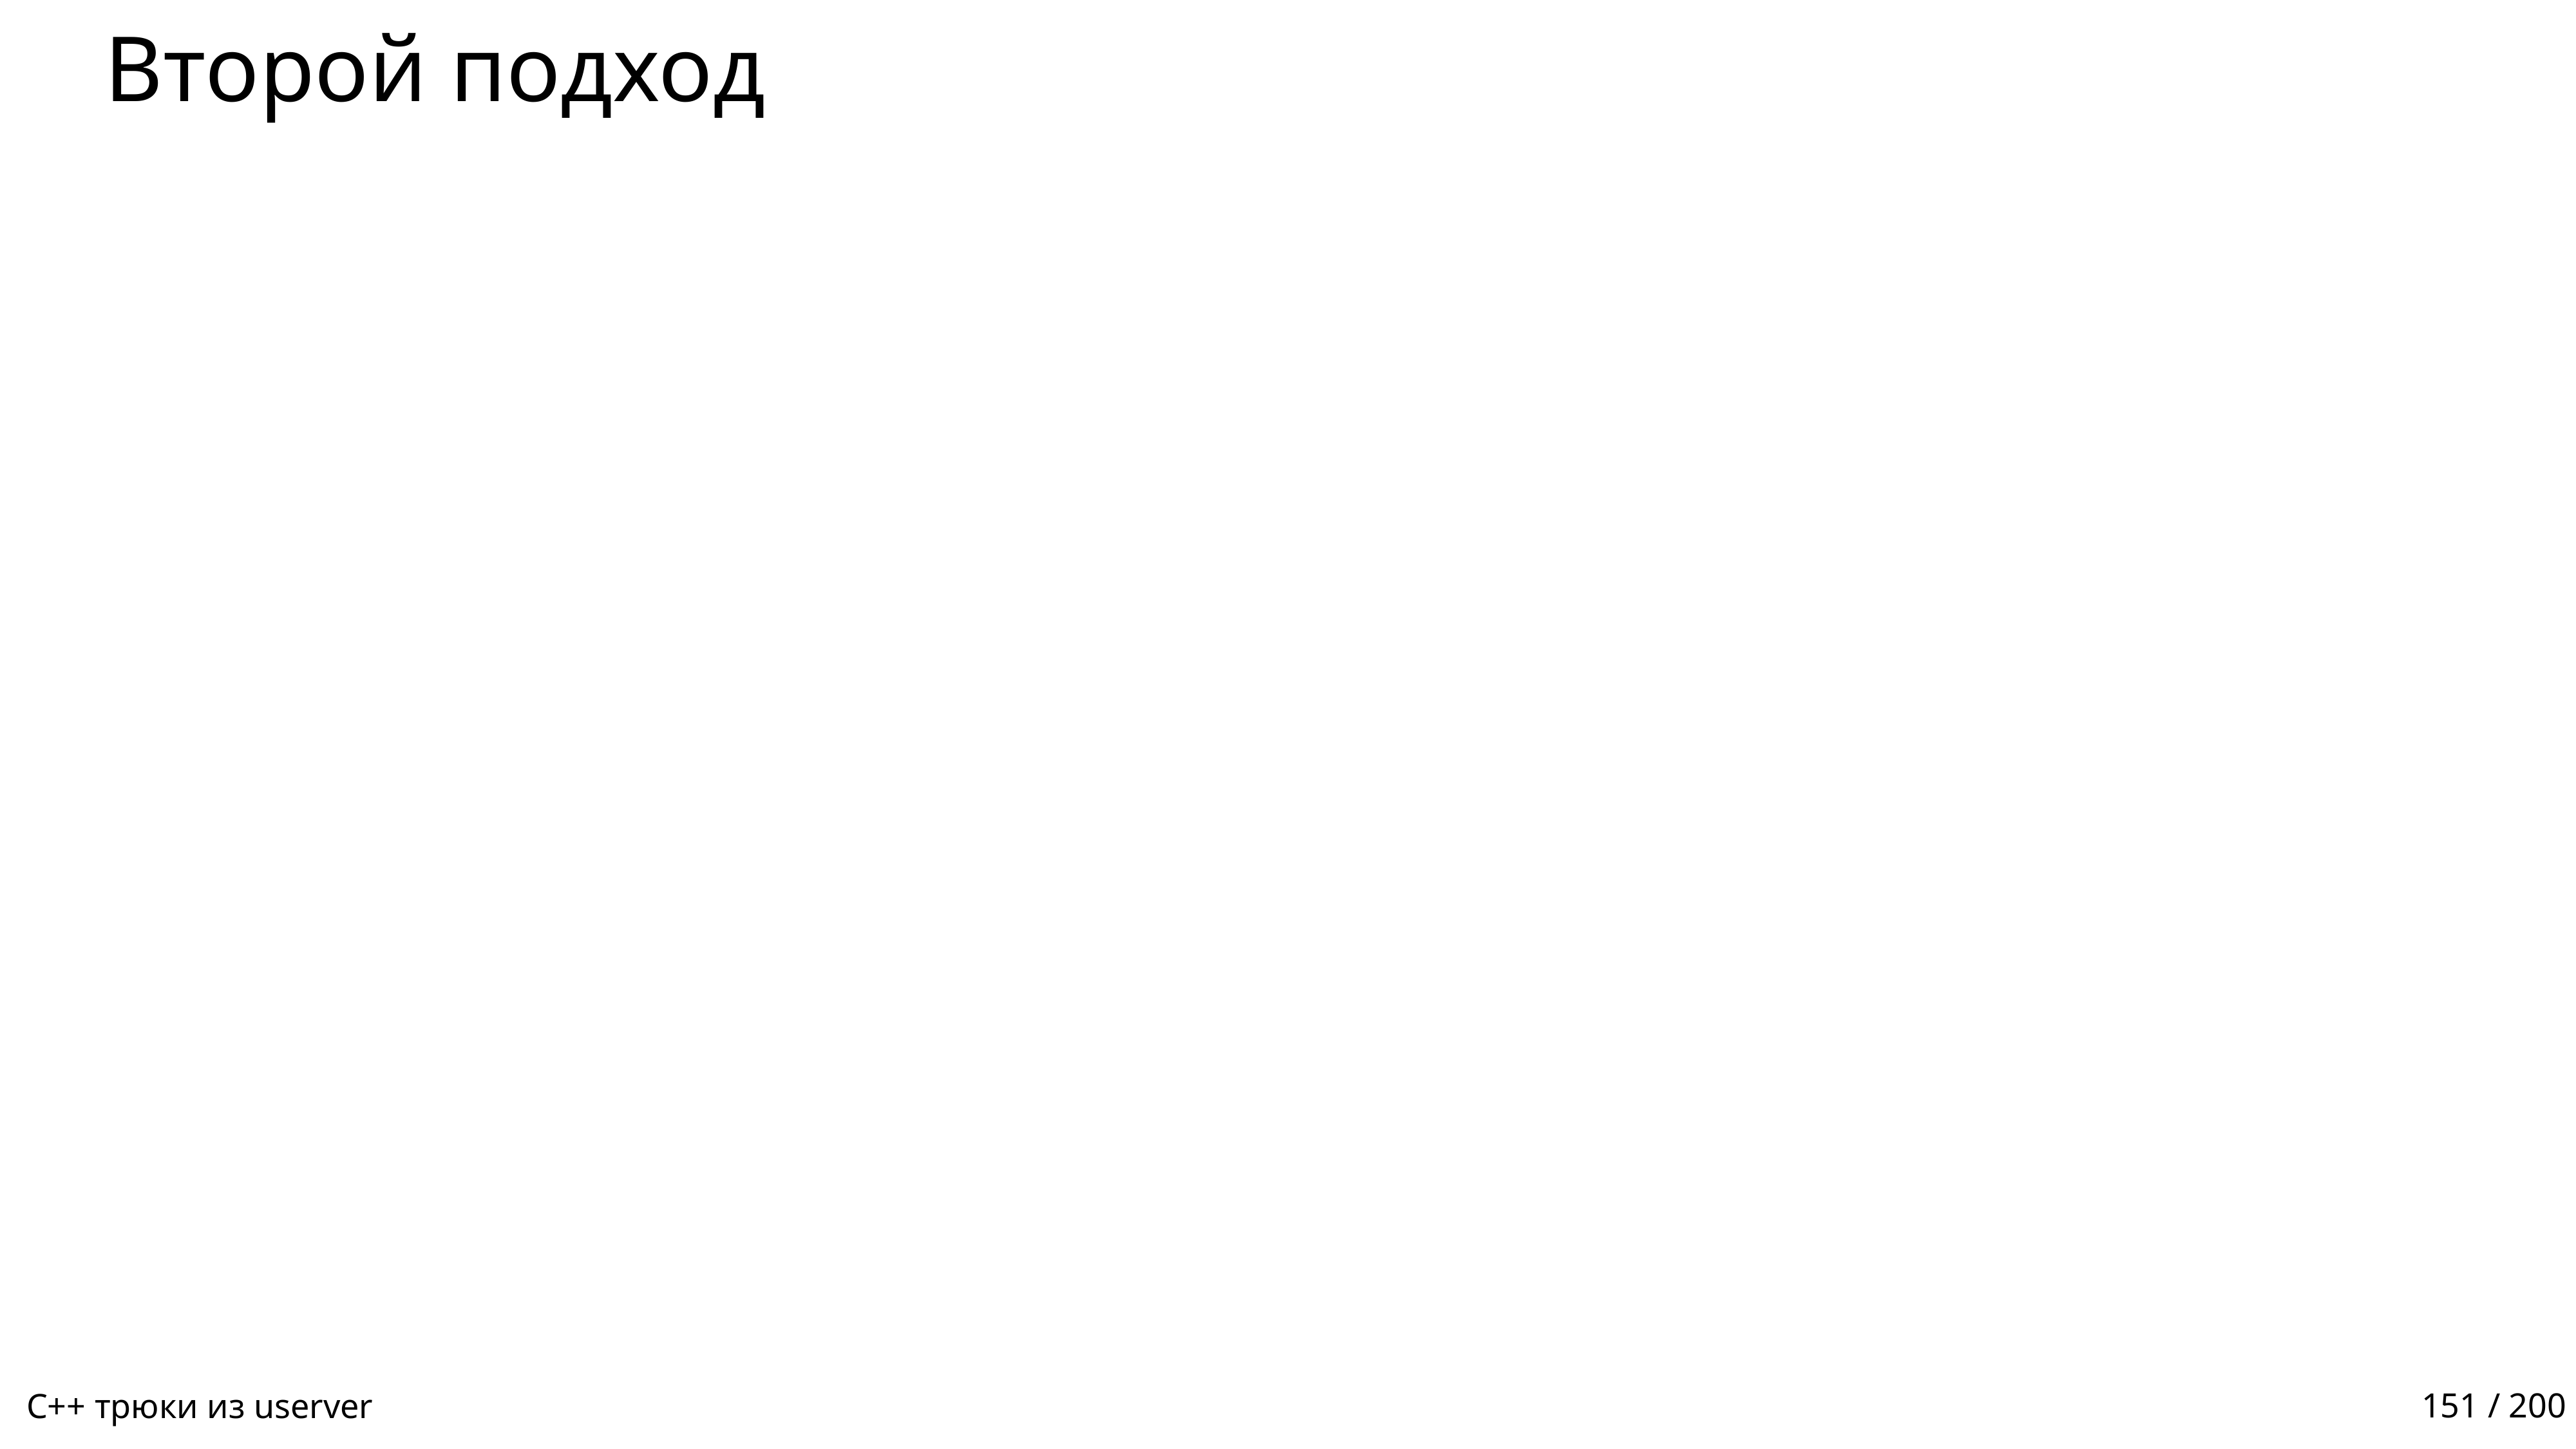

Второй подход
#
C++ трюки из userver